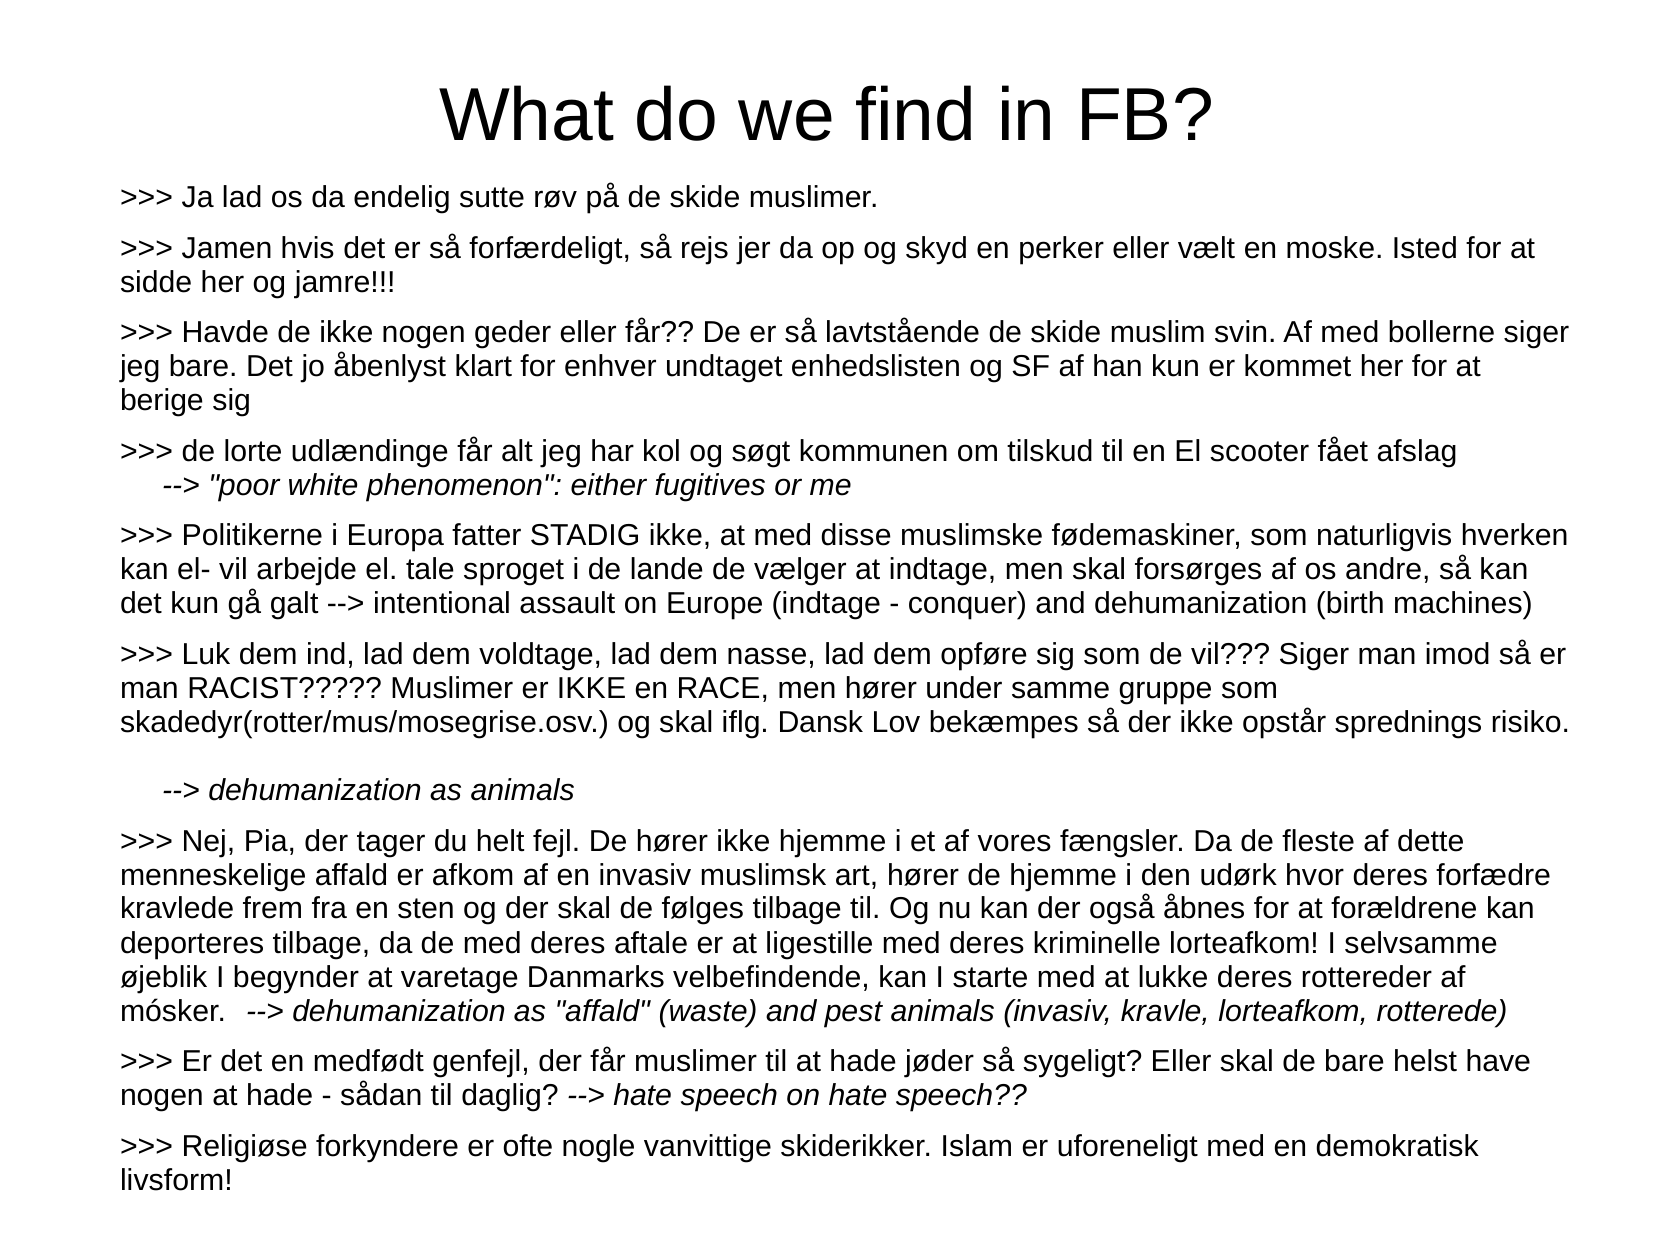

# What do we find in FB?
>>> Ja lad os da endelig sutte røv på de skide muslimer.
>>> Jamen hvis det er så forfærdeligt, så rejs jer da op og skyd en perker eller vælt en moske. Isted for at sidde her og jamre!!!
>>> Havde de ikke nogen geder eller får?? De er så lavtstående de skide muslim svin. Af med bollerne siger jeg bare. Det jo åbenlyst klart for enhver undtaget enhedslisten og SF af han kun er kommet her for at berige sig
>>> de lorte udlændinge får alt jeg har kol og søgt kommunen om tilskud til en El scooter fået afslag
	--> "poor white phenomenon": either fugitives or me
>>> Politikerne i Europa fatter STADIG ikke, at med disse muslimske fødemaskiner, som naturligvis hverken kan el- vil arbejde el. tale sproget i de lande de vælger at indtage, men skal forsørges af os andre, så kan det kun gå galt --> intentional assault on Europe (indtage - conquer) and dehumanization (birth machines)
>>> Luk dem ind, lad dem voldtage, lad dem nasse, lad dem opføre sig som de vil??? Siger man imod så er man RACIST????? Muslimer er IKKE en RACE, men hører under samme gruppe som skadedyr(rotter/mus/mosegrise.osv.) og skal iflg. Dansk Lov bekæmpes så der ikke opstår sprednings risiko.
	--> dehumanization as animals
>>> Nej, Pia, der tager du helt fejl. De hører ikke hjemme i et af vores fængsler. Da de fleste af dette menneskelige affald er afkom af en invasiv muslimsk art, hører de hjemme i den udørk hvor deres forfædre kravlede frem fra en sten og der skal de følges tilbage til. Og nu kan der også åbnes for at forældrene kan deporteres tilbage, da de med deres aftale er at ligestille med deres kriminelle lorteafkom! I selvsamme øjeblik I begynder at varetage Danmarks velbefindende, kan I starte med at lukke deres rottereder af mósker. 	--> dehumanization as "affald" (waste) and pest animals (invasiv, kravle, lorteafkom, rotterede)
>>> Er det en medfødt genfejl, der får muslimer til at hade jøder så sygeligt? Eller skal de bare helst have nogen at hade - sådan til daglig? --> hate speech on hate speech??
>>> Religiøse forkyndere er ofte nogle vanvittige skiderikker. Islam er uforeneligt med en demokratisk livsform!